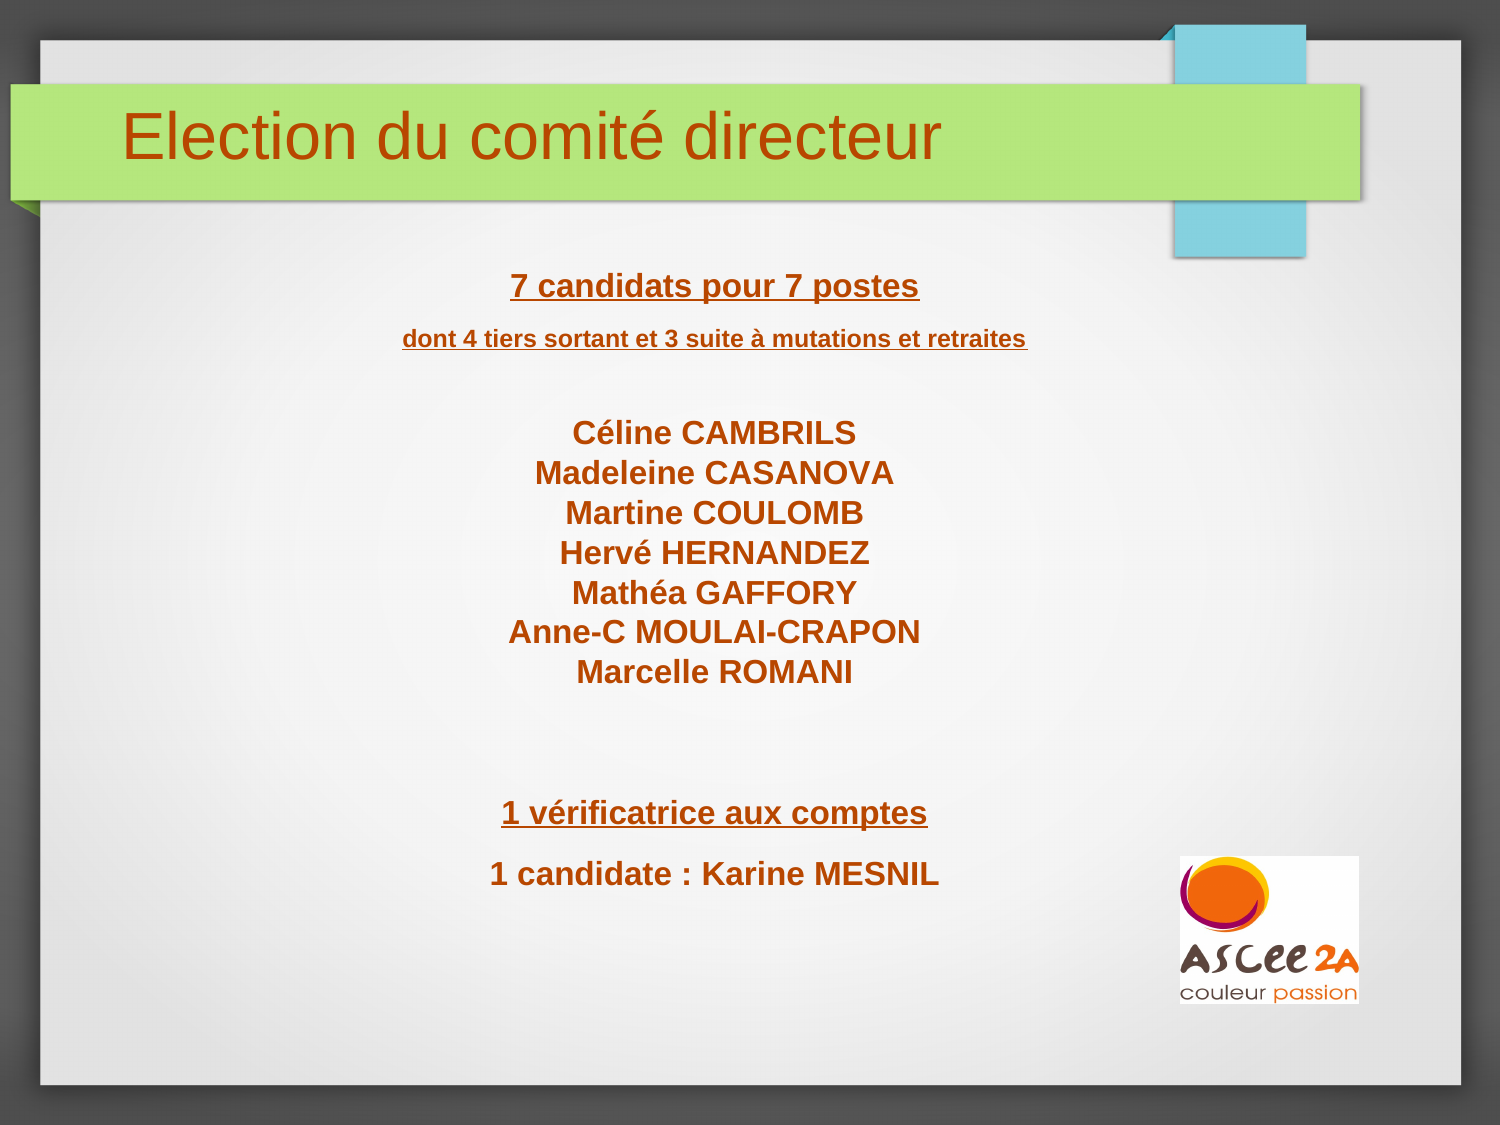

# Election du comité directeur
7 candidats pour 7 postes
dont 4 tiers sortant et 3 suite à mutations et retraites
Céline CAMBRILS
Madeleine CASANOVA
Martine COULOMB
Hervé HERNANDEZ
Mathéa GAFFORY
Anne-C MOULAI-CRAPON
Marcelle ROMANI
1 vérificatrice aux comptes
1 candidate : Karine MESNIL